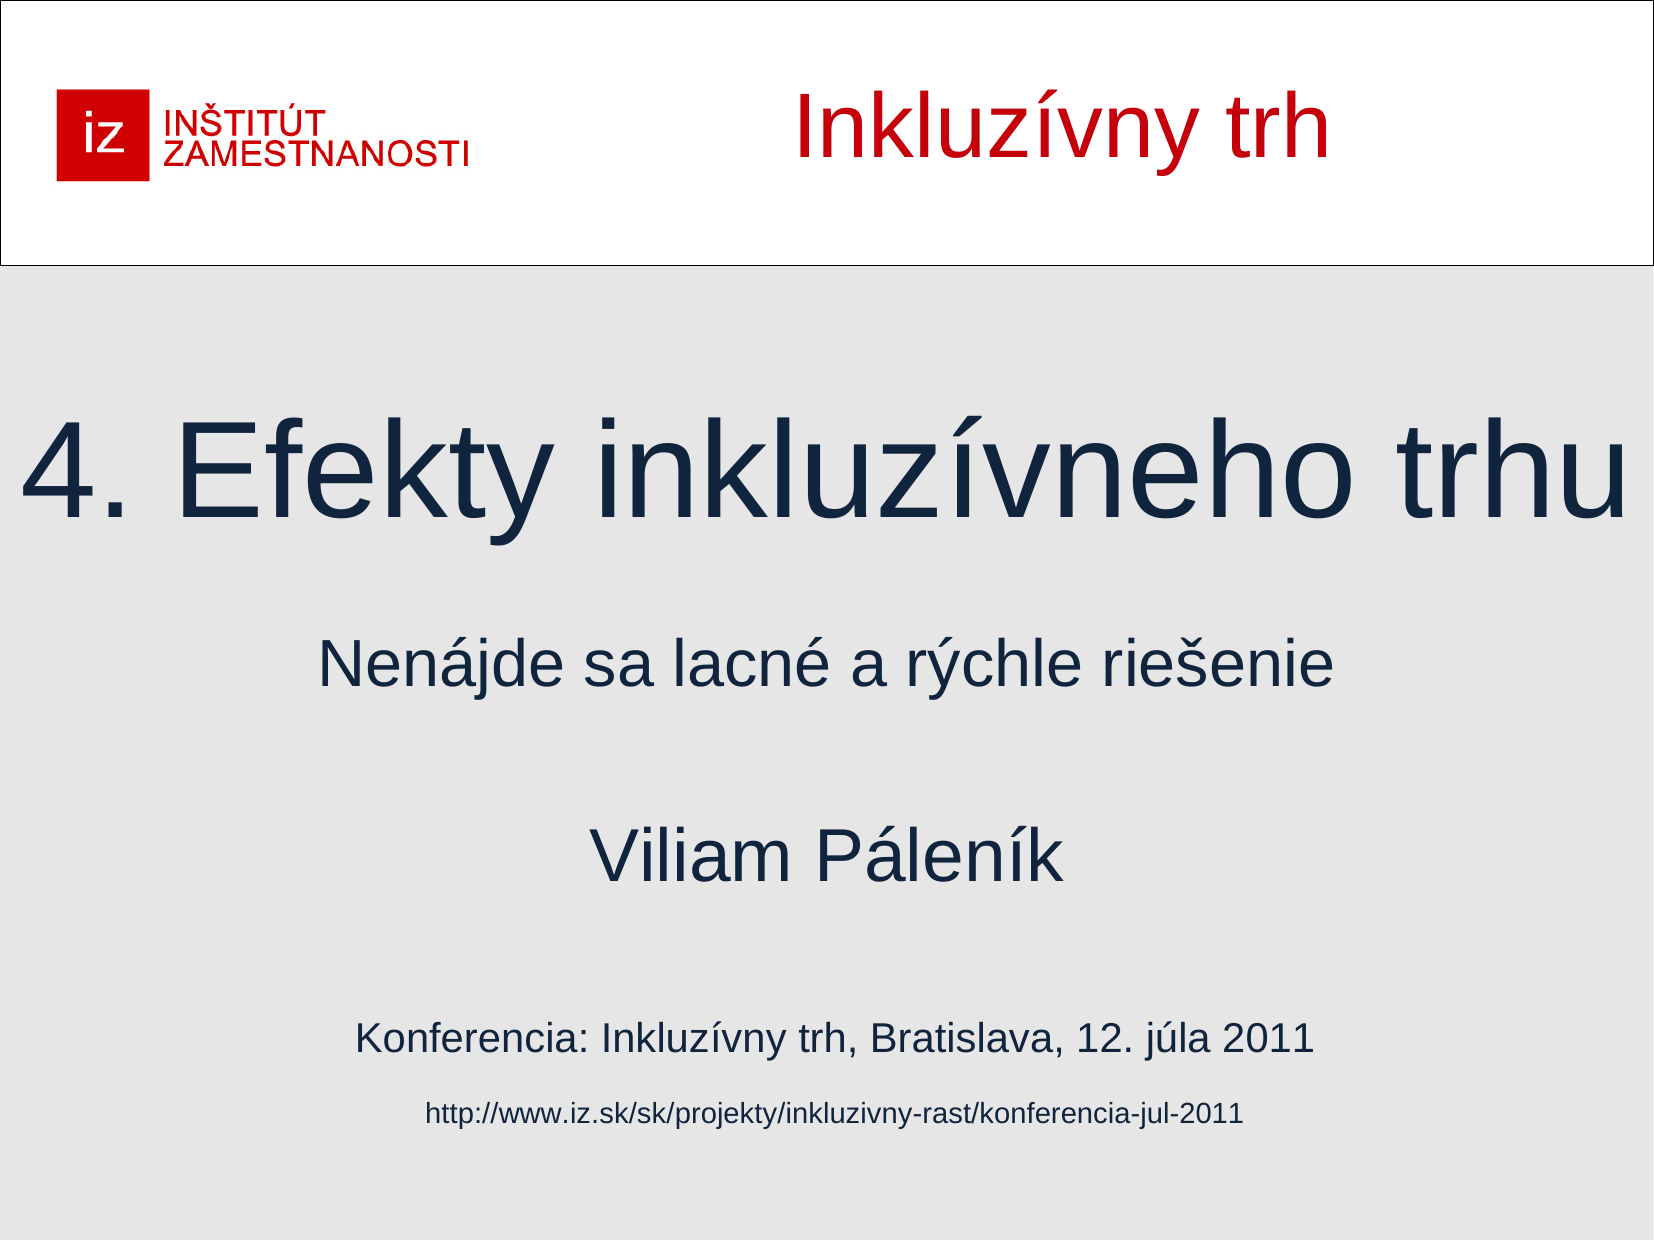

# Inkluzívny trh
4. Efekty inkluzívneho trhu
Nenájde sa lacné a rýchle riešenie
Viliam Páleník
Konferencia: Inkluzívny trh, Bratislava, 12. júla 2011
http://www.iz.sk/sk/projekty/inkluzivny-rast/konferencia-jul-2011